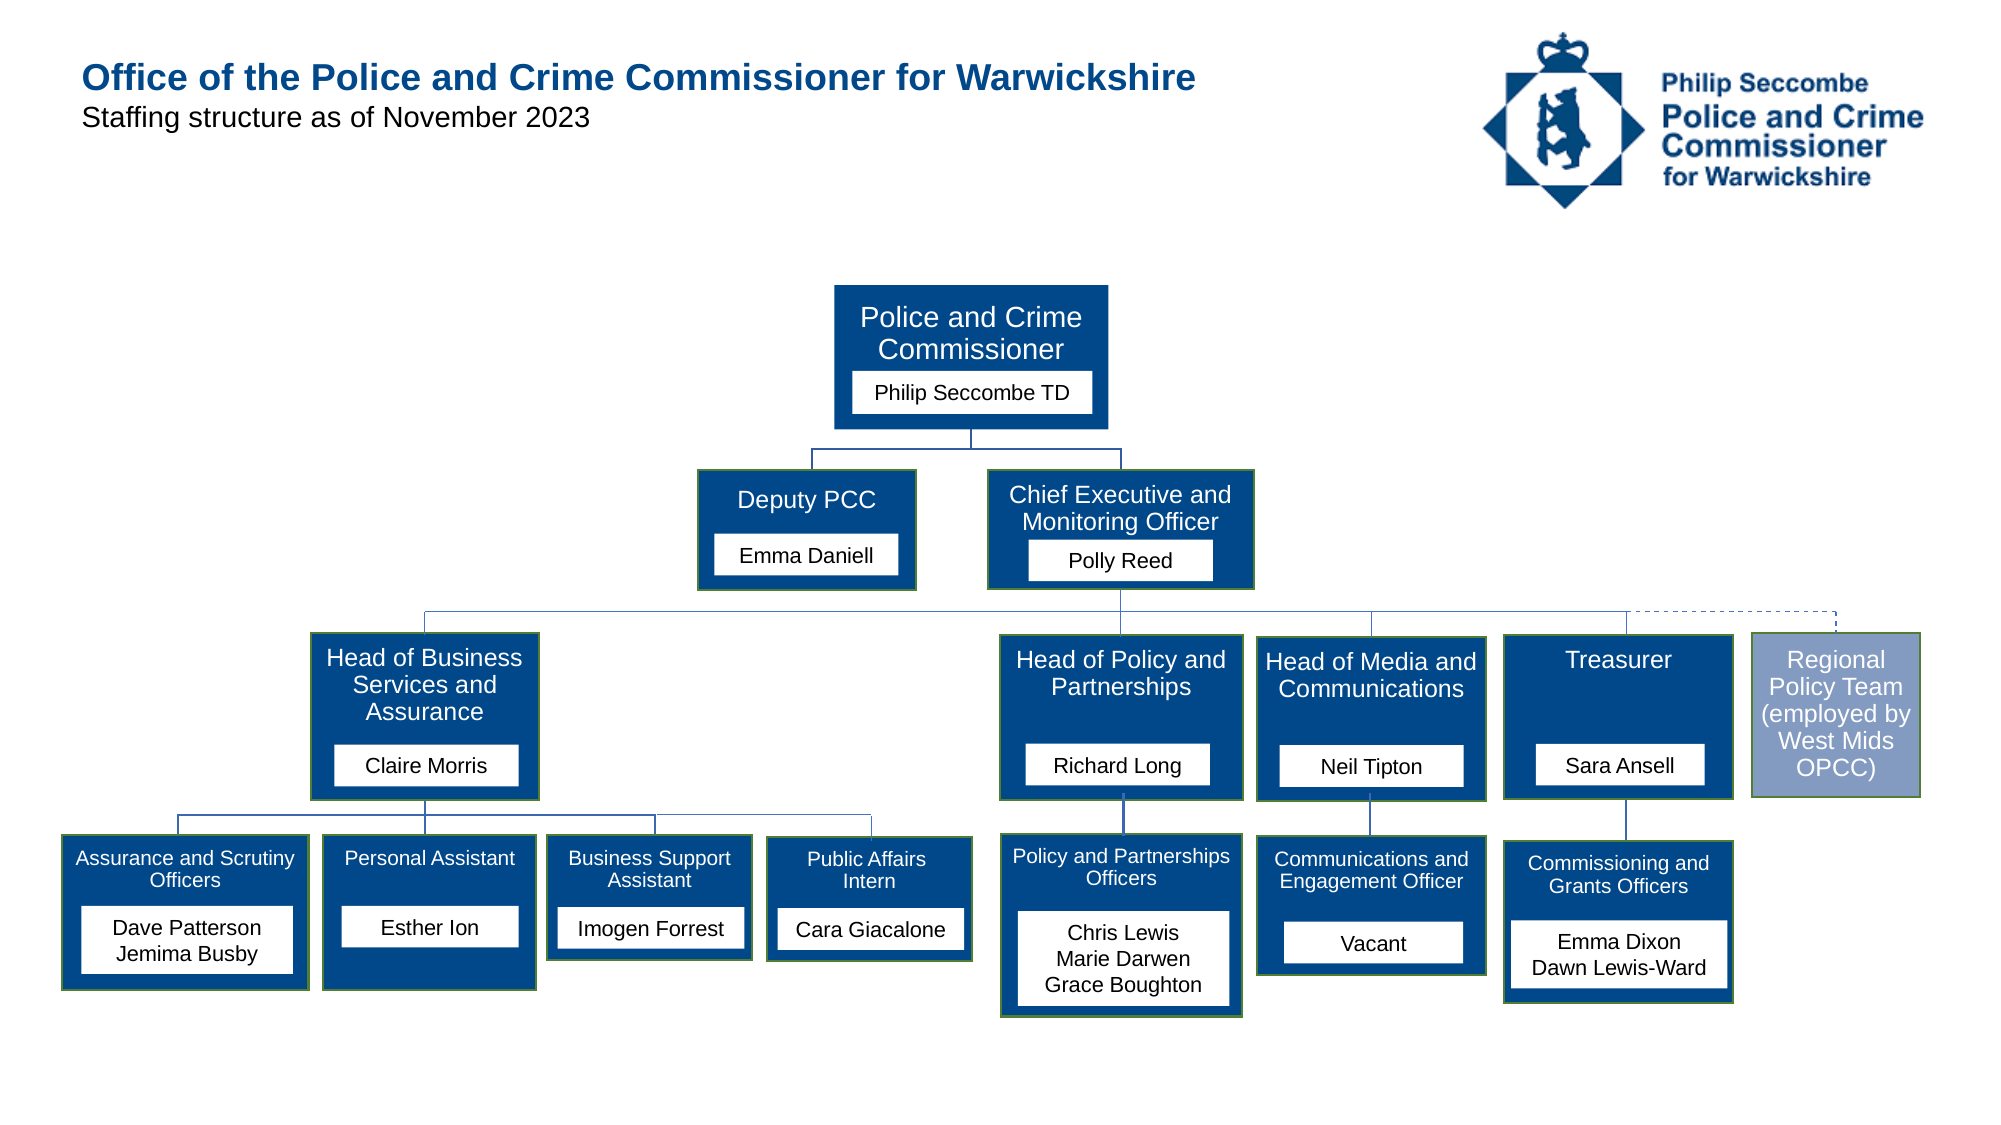

Office of the Police and Crime Commissioner for Warwickshire
Staffing structure as of November 2023
Police and Crime Commissioner
Philip Seccombe TD
Deputy PCC
Chief Executive and Monitoring Officer
Emma Daniell
Polly Reed
Head of Business Services and Assurance
Regional Policy Team (employed by West Mids OPCC)
Treasurer
Head of Policy and Partnerships
Head of Media and Communications
Richard Long
Sara Ansell
Claire Morris
Neil Tipton
Policy and Partnerships Officers
Assurance and Scrutiny Officers
Personal Assistant
Business Support Assistant
Communications and Engagement Officer
Public Affairs
Intern
Commissioning and Grants Officers
Dave Patterson
Jemima Busby
Esther Ion
Imogen Forrest
Cara Giacalone
Chris Lewis
Marie Darwen
Grace Boughton
Emma Dixon
Dawn Lewis-Ward
Vacant